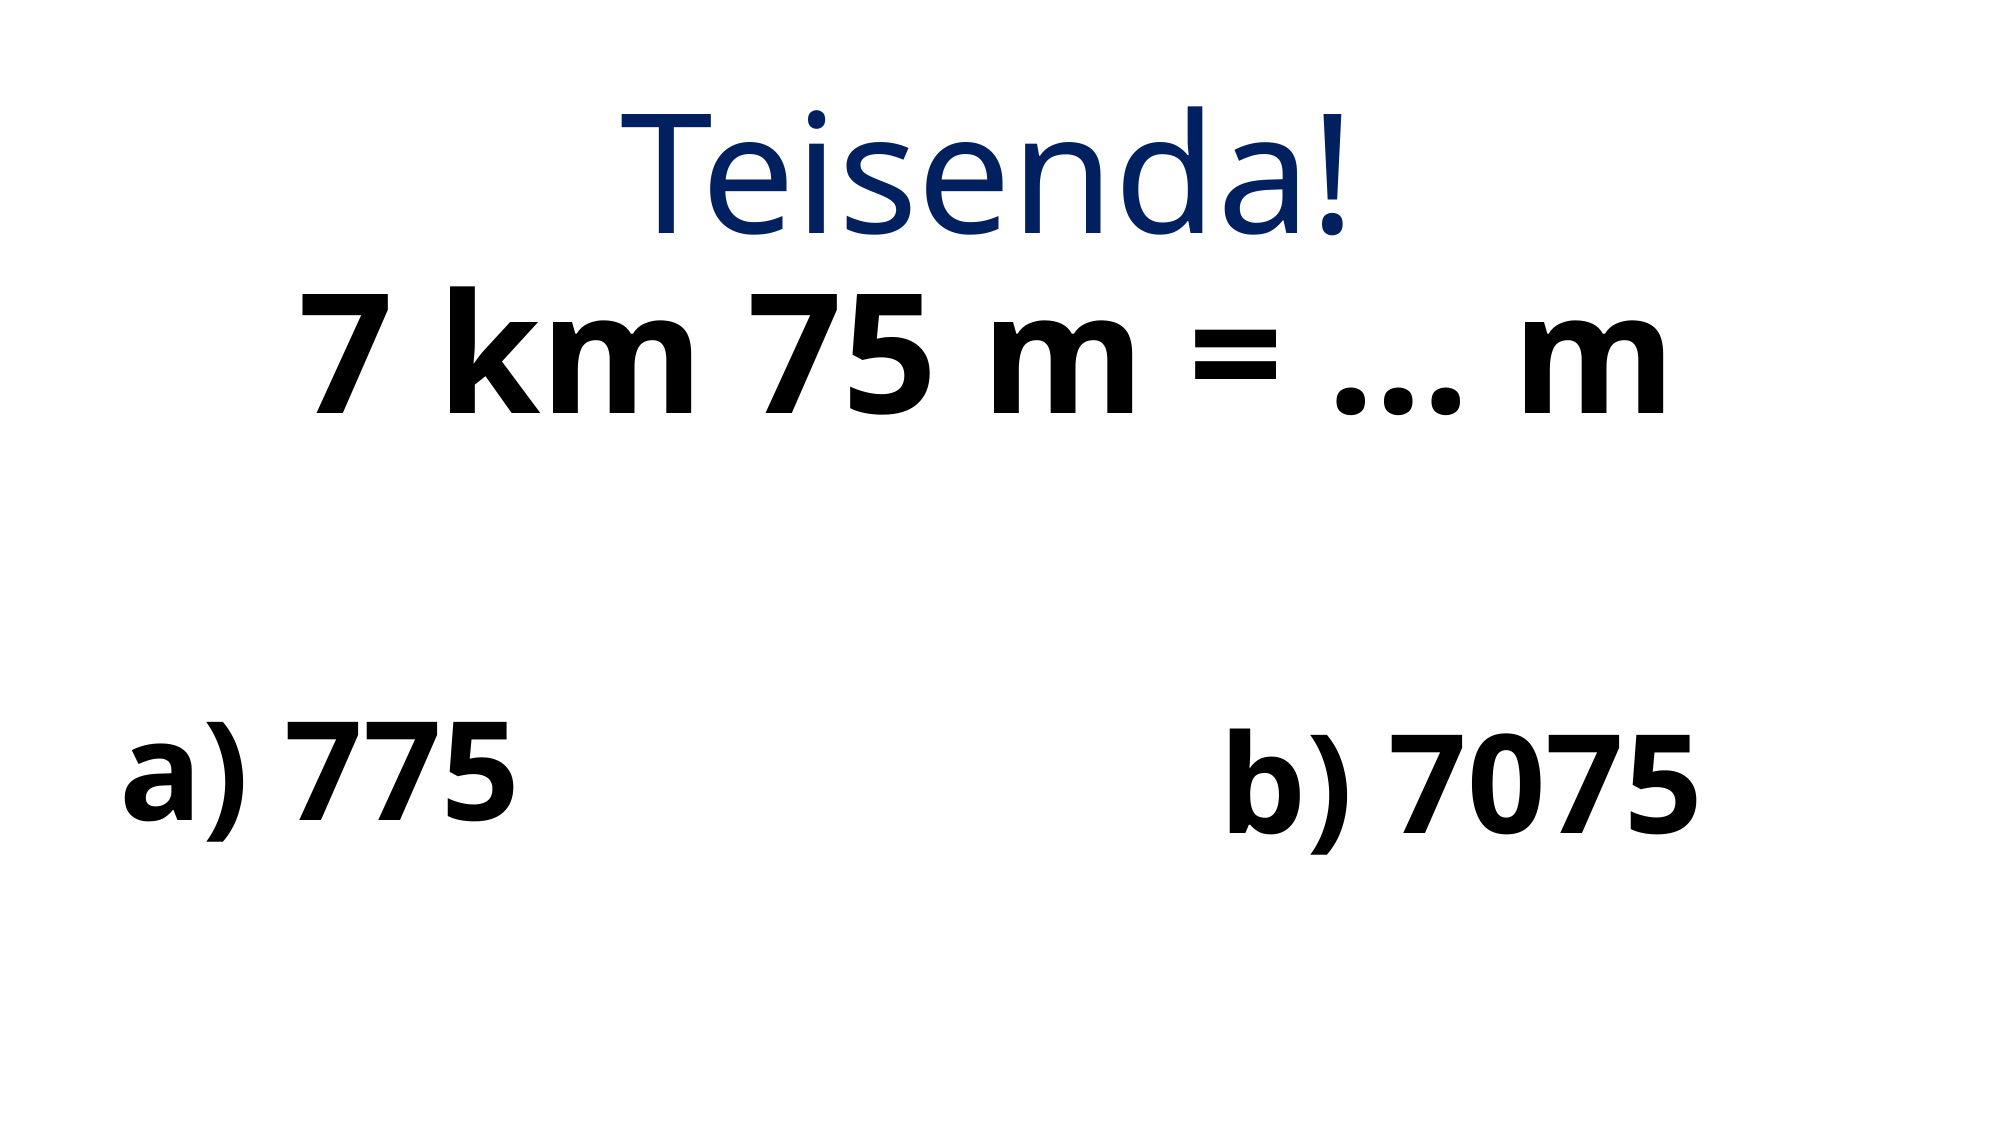

# Teisenda! 7 km 75 m = … m
a) 775
b) 7075